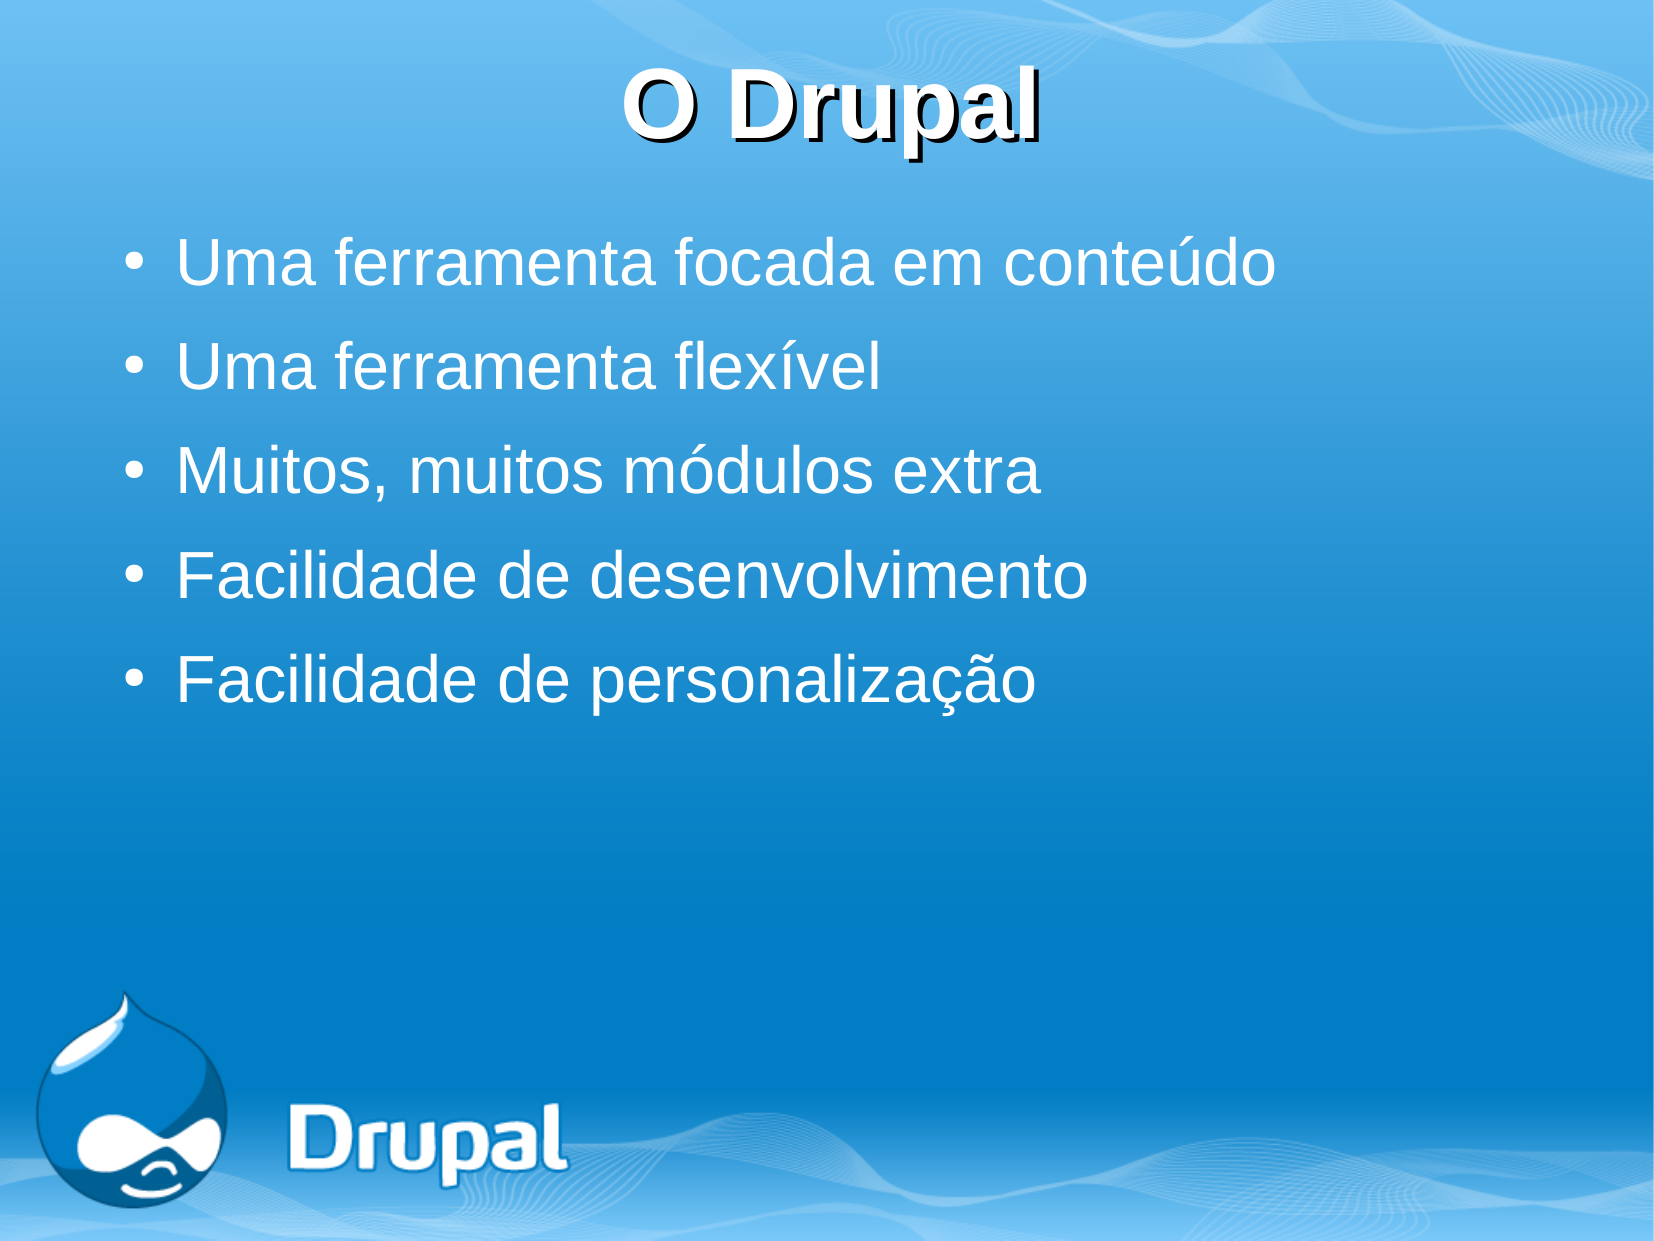

# O Drupal
Uma ferramenta focada em conteúdo
Uma ferramenta flexível
Muitos, muitos módulos extra
Facilidade de desenvolvimento
Facilidade de personalização